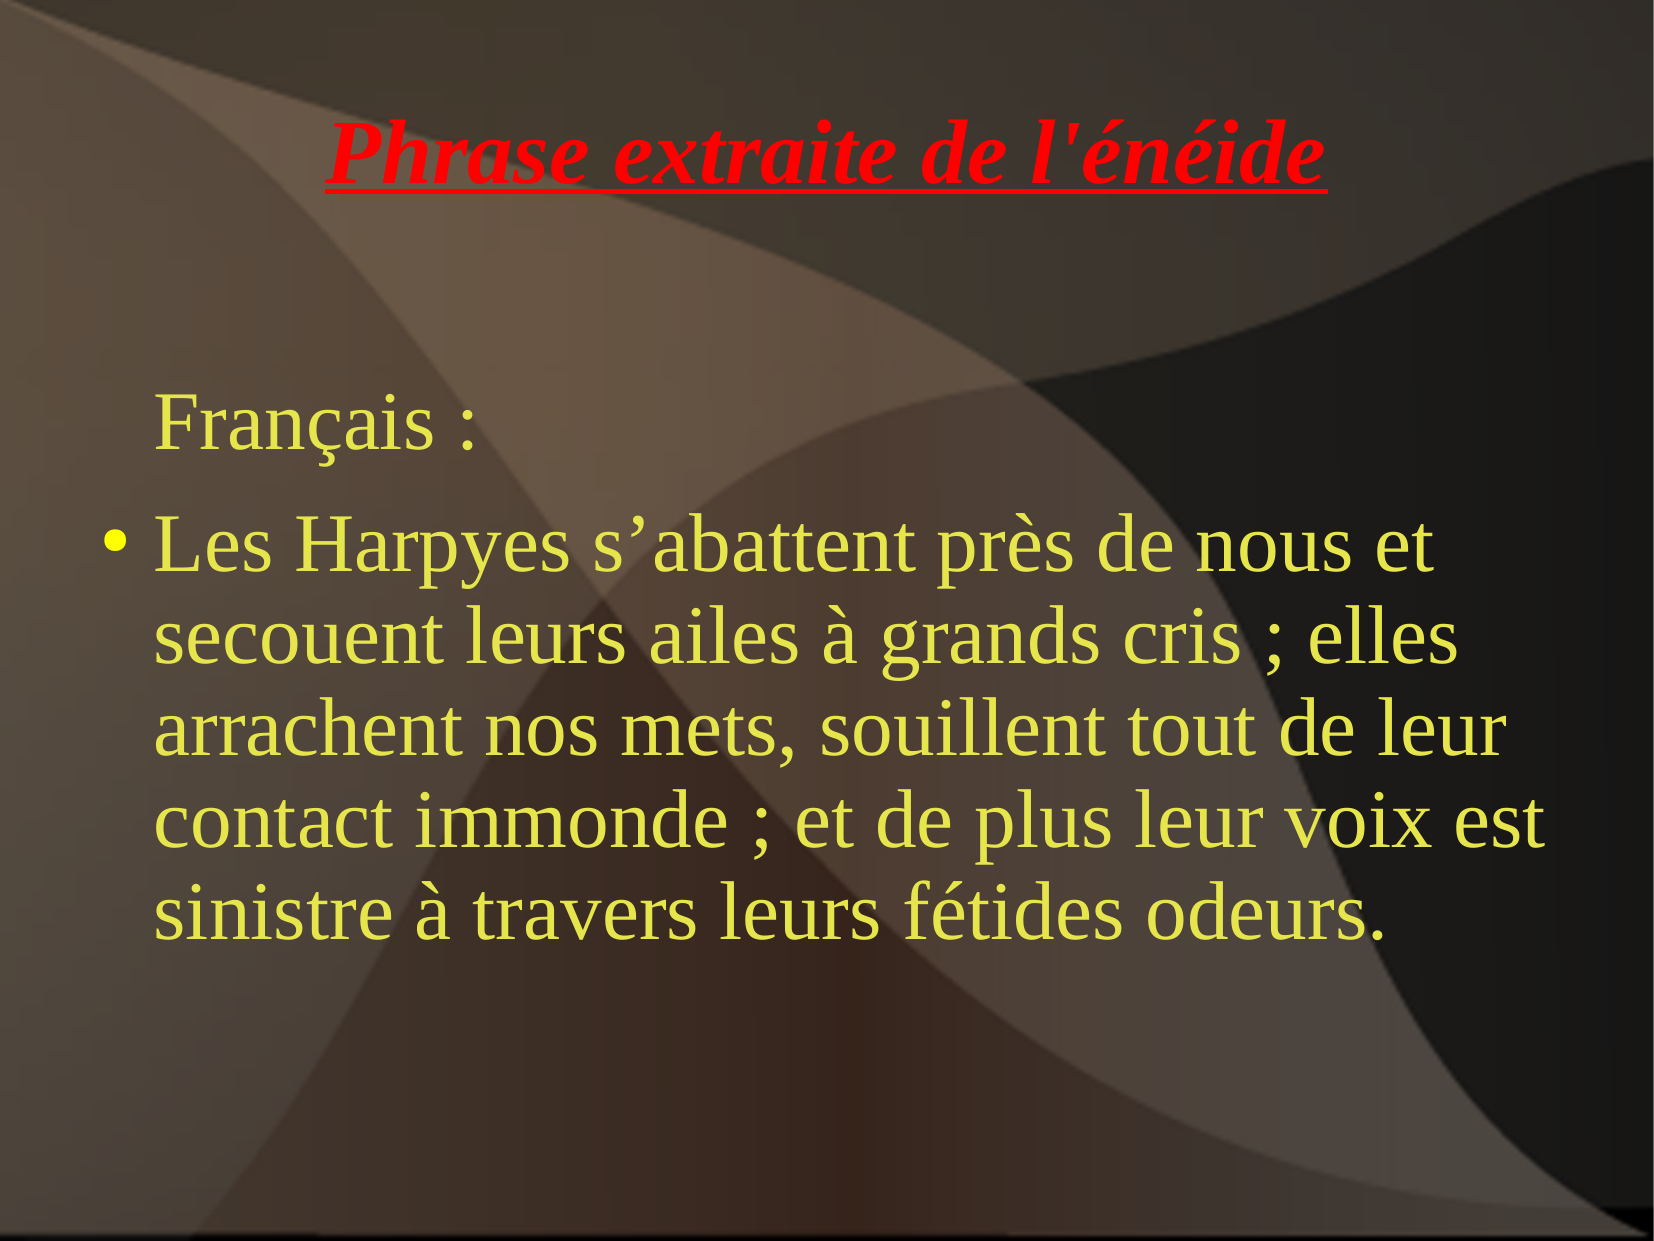

# Phrase extraite de l'énéide
Français :
Les Harpyes s’abattent près de nous et secouent leurs ailes à grands cris ; elles arrachent nos mets, souillent tout de leur contact immonde ; et de plus leur voix est sinistre à travers leurs fétides odeurs.